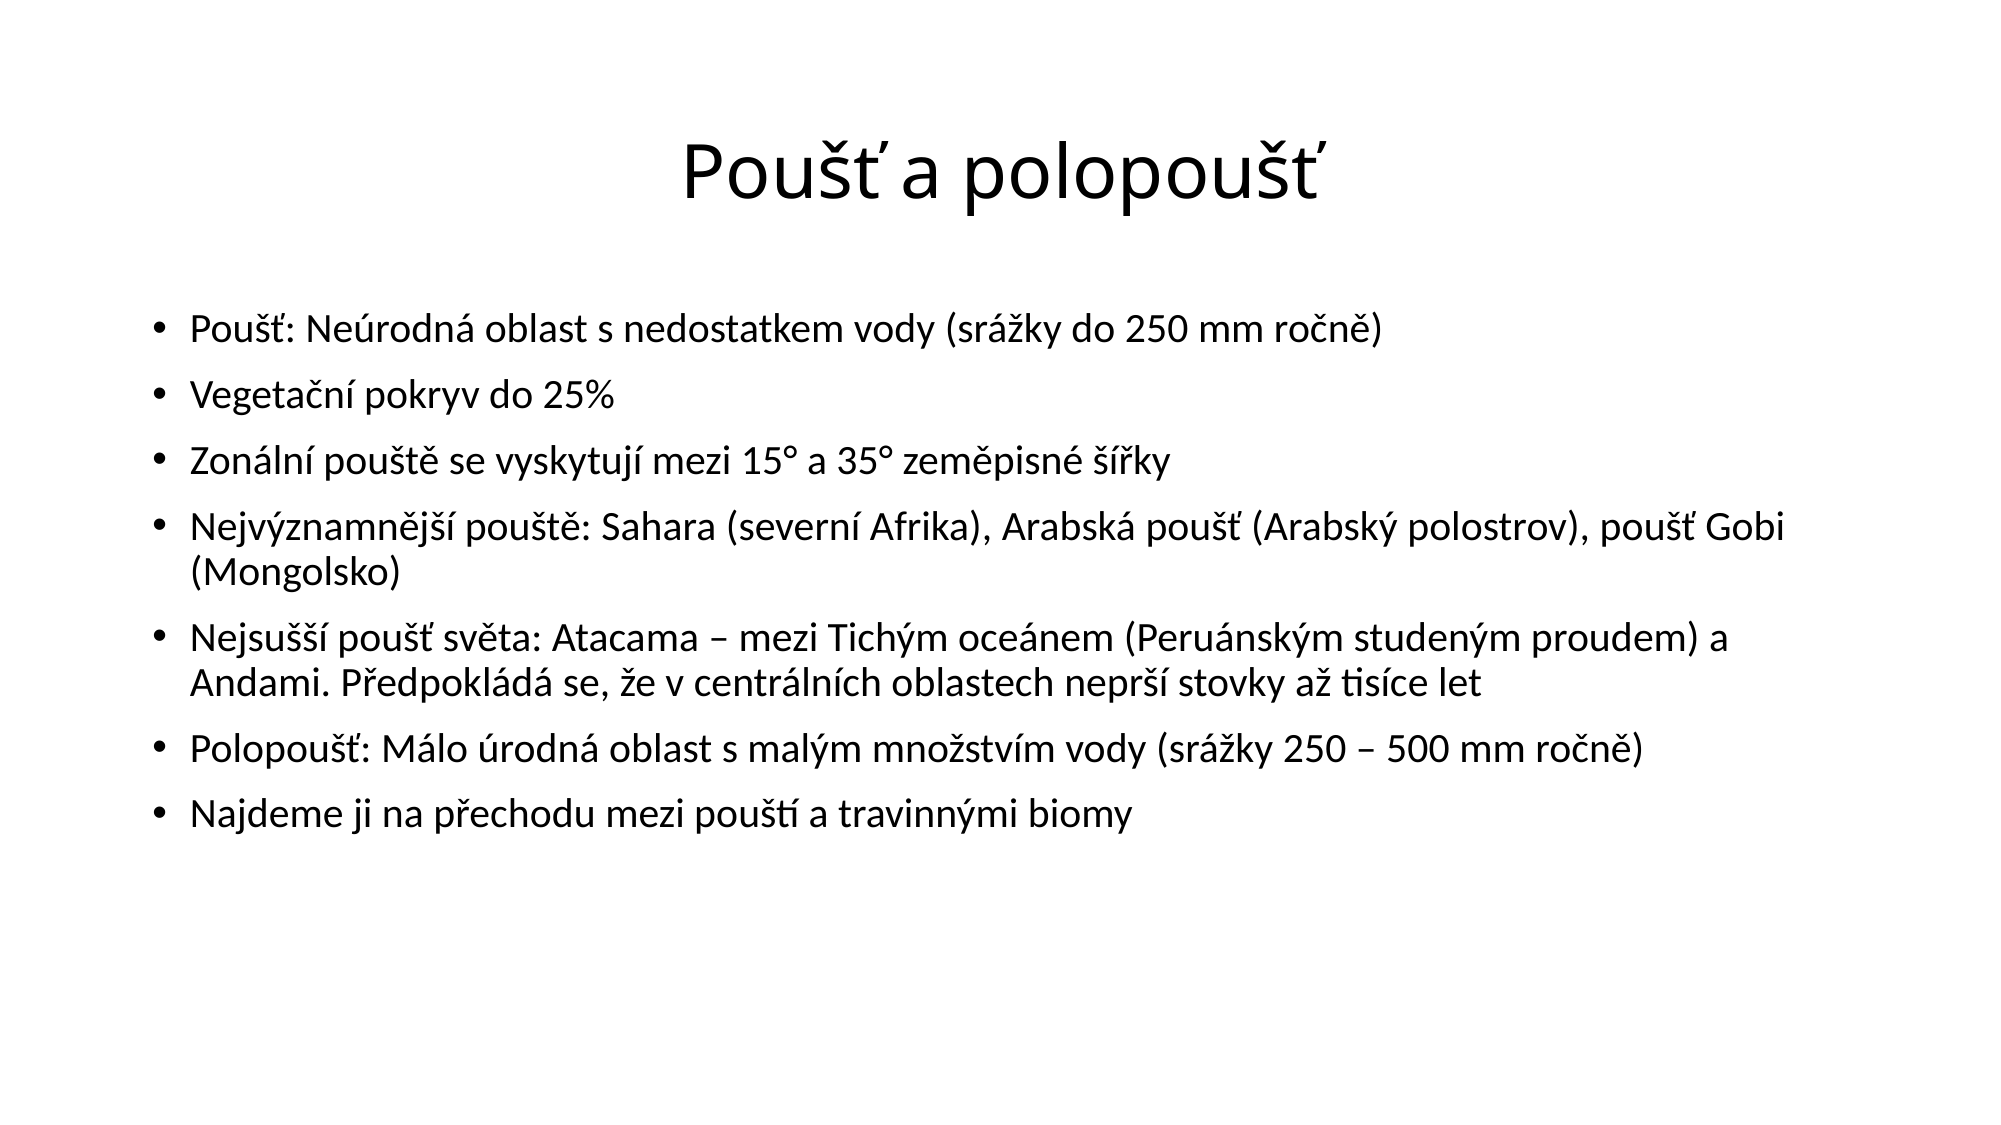

# Poušť a polopoušť
Poušť: Neúrodná oblast s nedostatkem vody (srážky do 250 mm ročně)
Vegetační pokryv do 25%
Zonální pouště se vyskytují mezi 15° a 35° zeměpisné šířky
Nejvýznamnější pouště: Sahara (severní Afrika), Arabská poušť (Arabský polostrov), poušť Gobi (Mongolsko)
Nejsušší poušť světa: Atacama – mezi Tichým oceánem (Peruánským studeným proudem) a Andami. Předpokládá se, že v centrálních oblastech neprší stovky až tisíce let
Polopoušť: Málo úrodná oblast s malým množstvím vody (srážky 250 – 500 mm ročně)
Najdeme ji na přechodu mezi pouští a travinnými biomy